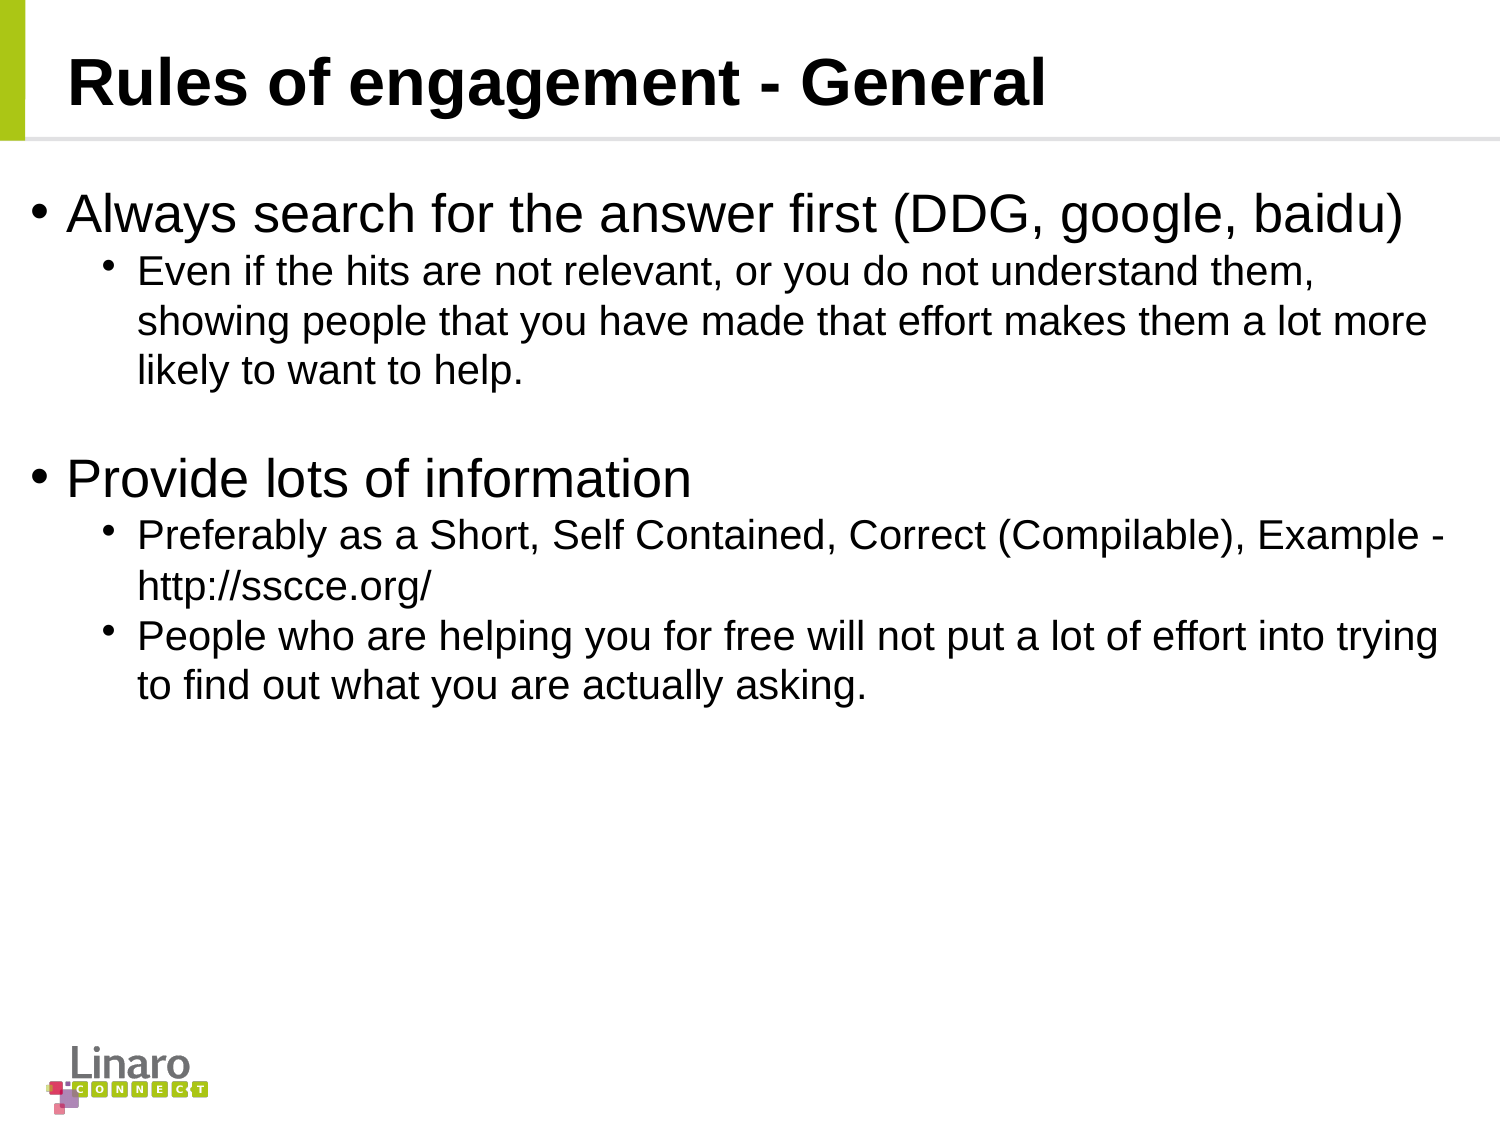

Rules of engagement - General
Always search for the answer first (DDG, google, baidu)
Even if the hits are not relevant, or you do not understand them, showing people that you have made that effort makes them a lot more likely to want to help.
Provide lots of information
Preferably as a Short, Self Contained, Correct (Compilable), Example - http://sscce.org/
People who are helping you for free will not put a lot of effort into trying to find out what you are actually asking.